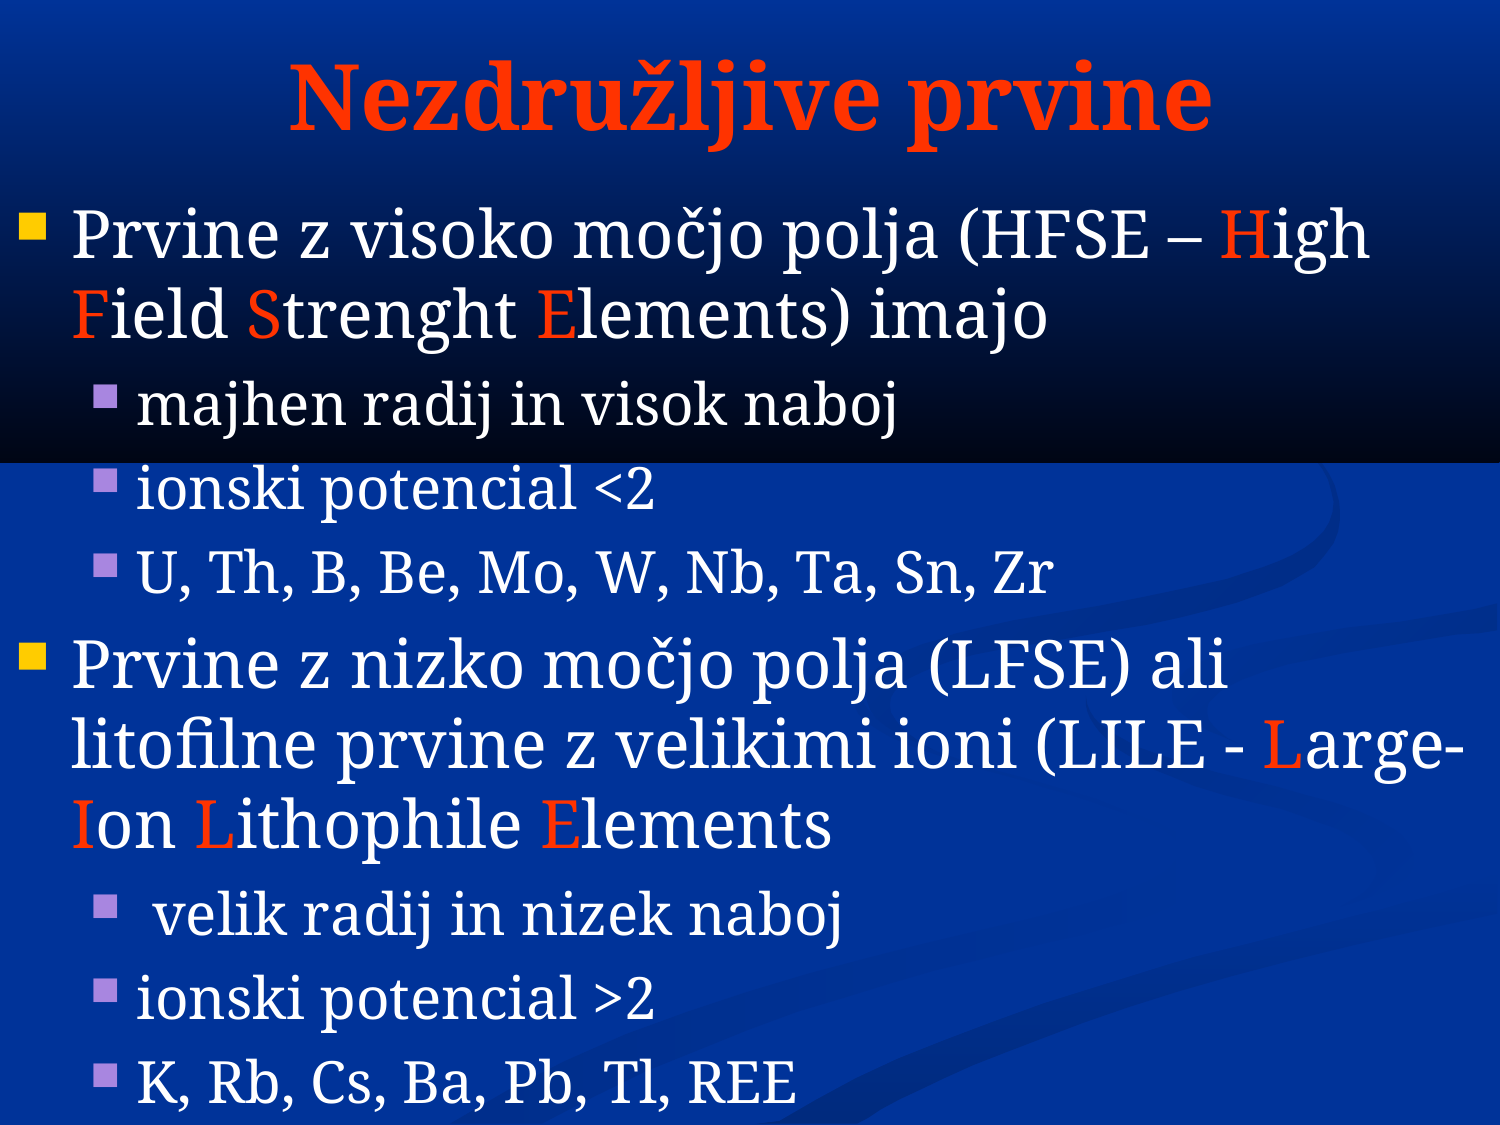

# Nezdružljive prvine
Prvine z visoko močjo polja (HFSE – High Field Strenght Elements) imajo
majhen radij in visok naboj
ionski potencial <2
U, Th, B, Be, Mo, W, Nb, Ta, Sn, Zr
Prvine z nizko močjo polja (LFSE) ali litofilne prvine z velikimi ioni (LILE - Large-Ion Lithophile Elements
 velik radij in nizek naboj
ionski potencial >2
K, Rb, Cs, Ba, Pb, Tl, REE